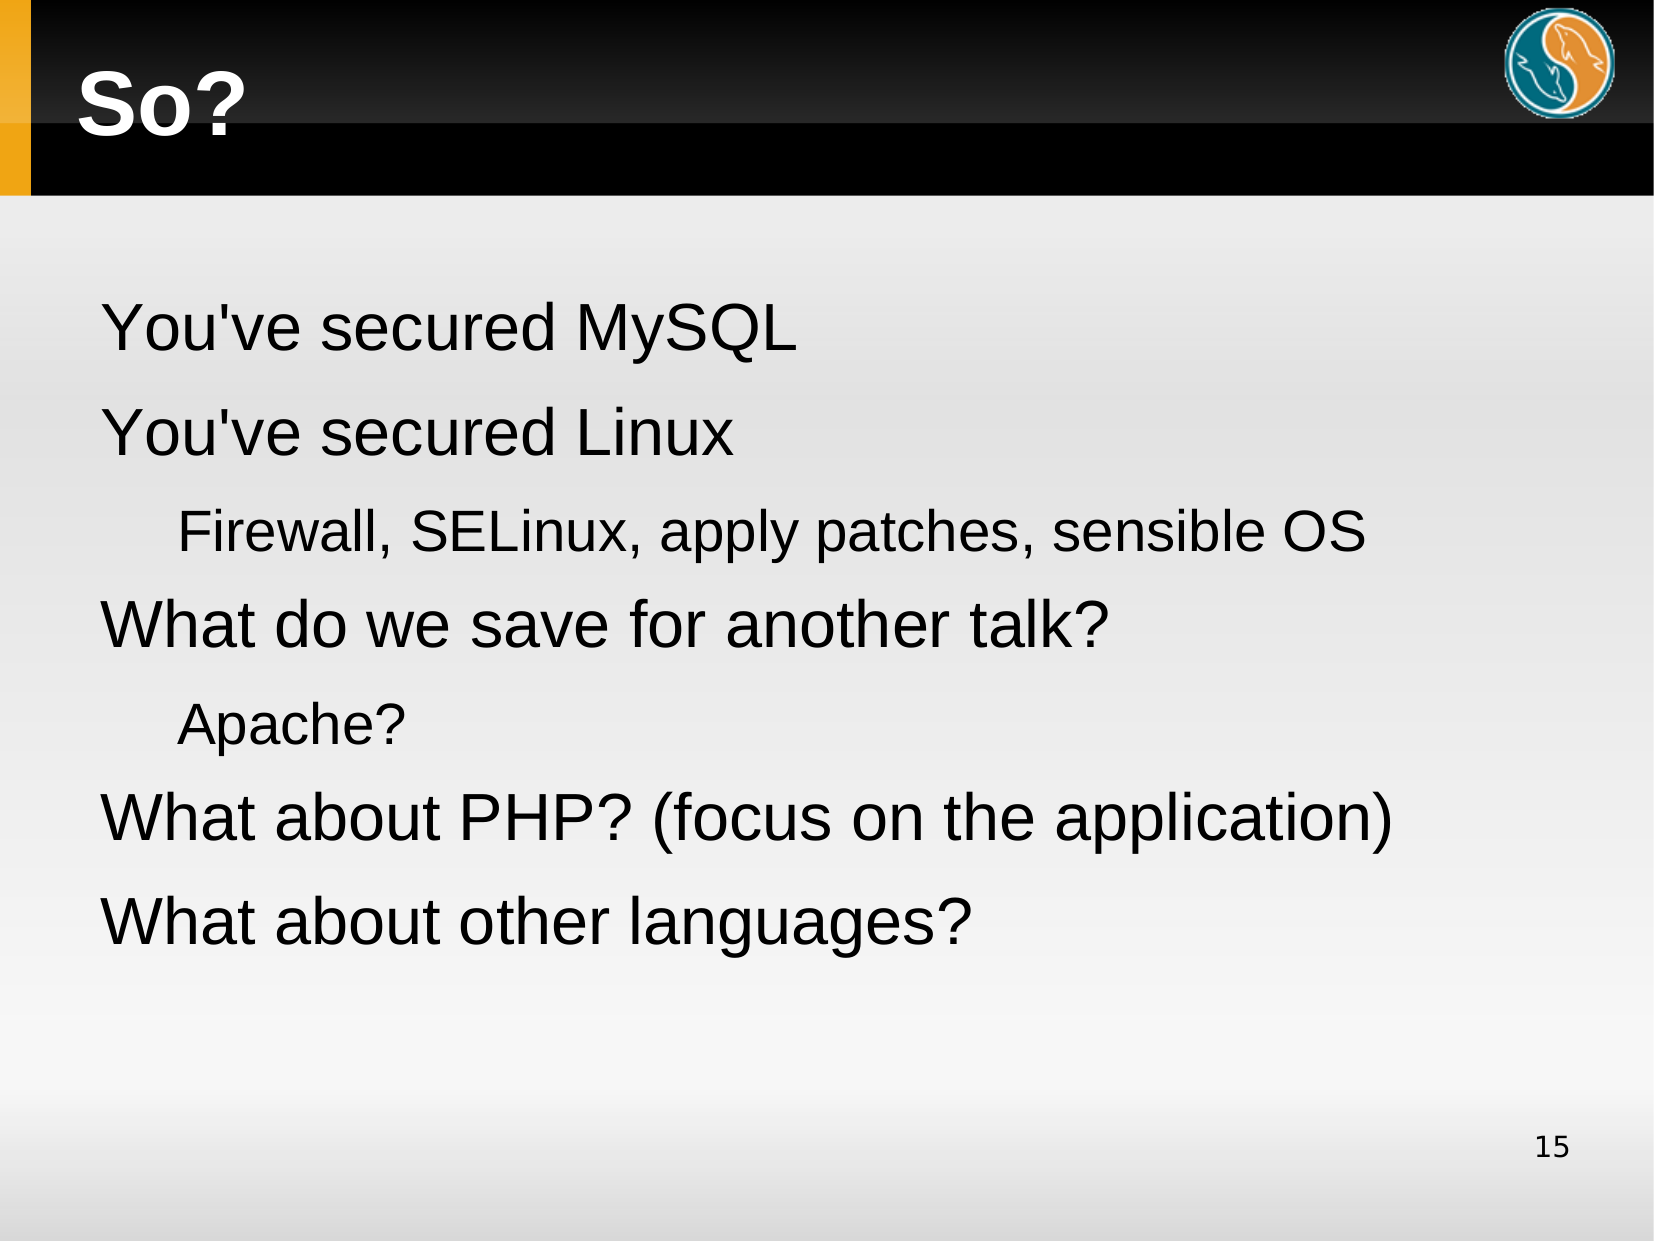

# So?
You've secured MySQL
You've secured Linux
Firewall, SELinux, apply patches, sensible OS
What do we save for another talk?
Apache?
What about PHP? (focus on the application)
What about other languages?
15